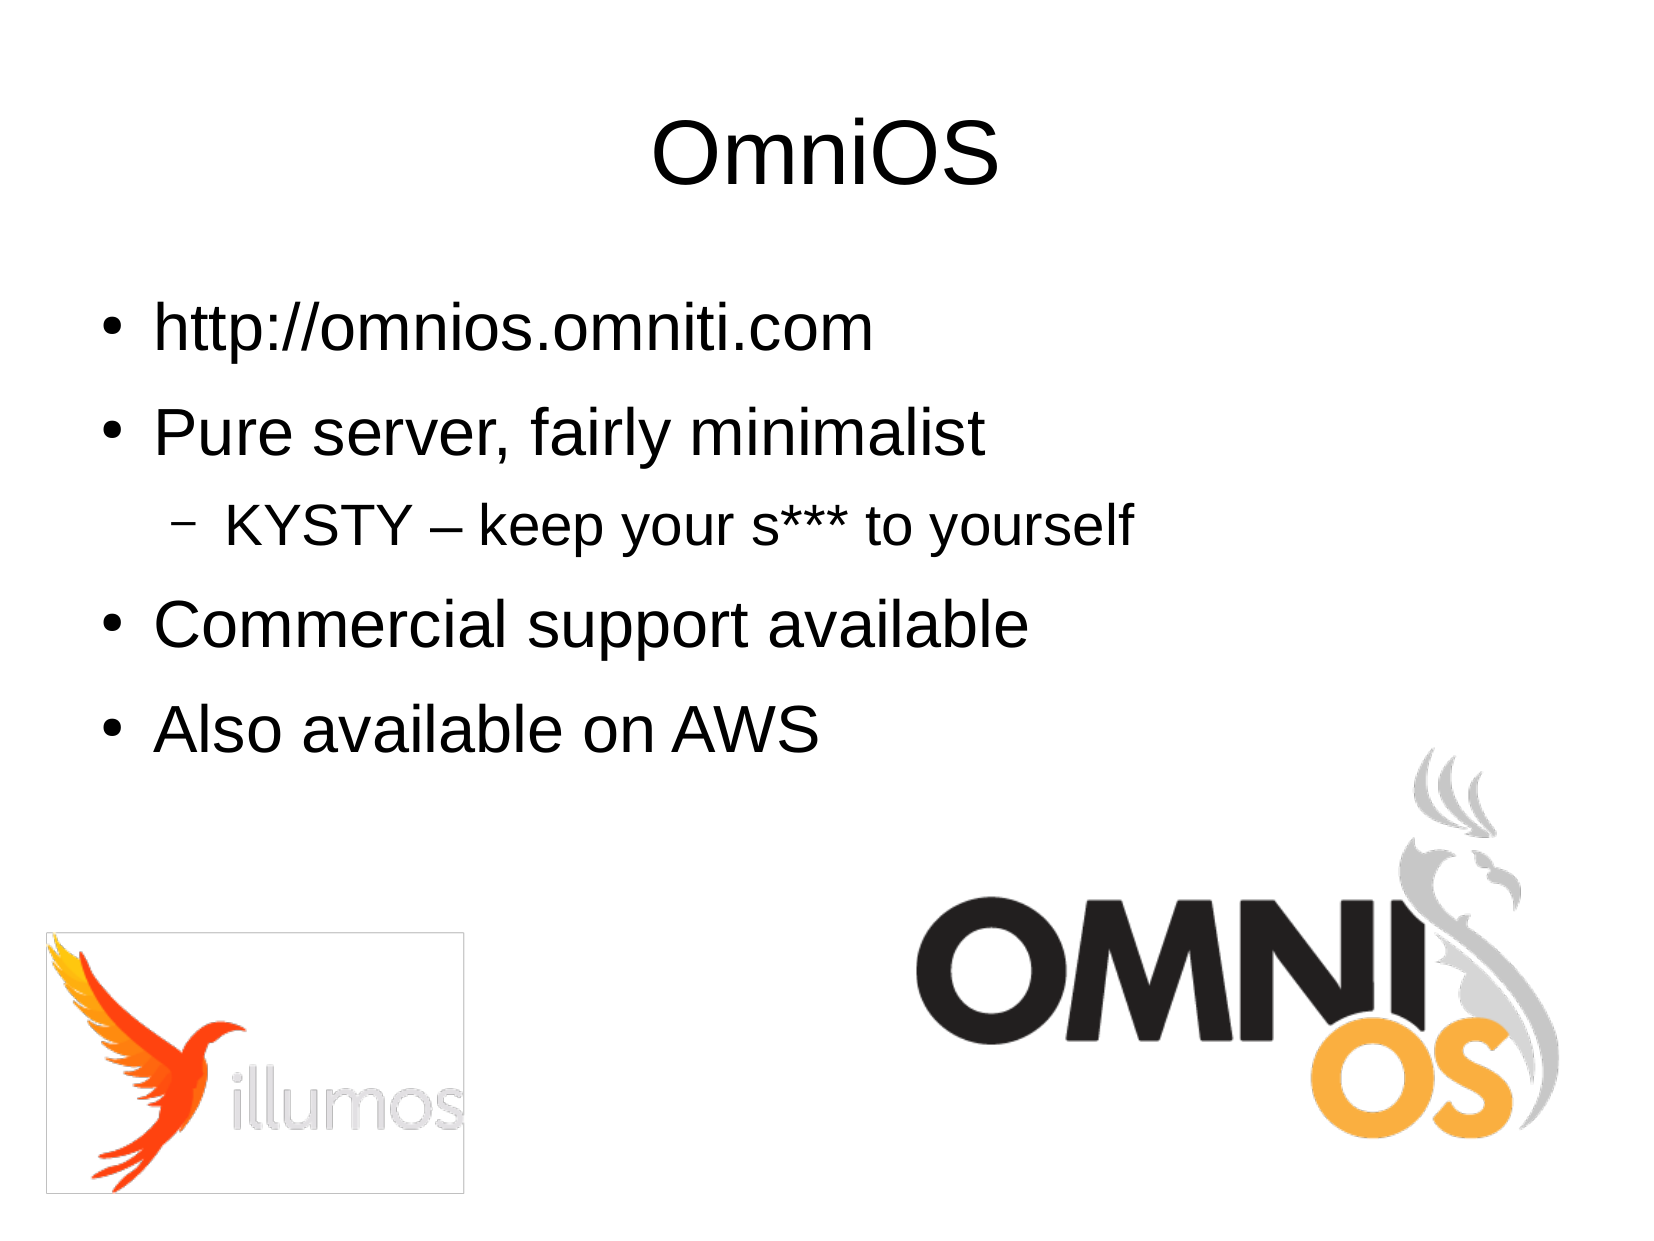

# OmniOS
http://omnios.omniti.com
Pure server, fairly minimalist
KYSTY – keep your s*** to yourself
Commercial support available
Also available on AWS